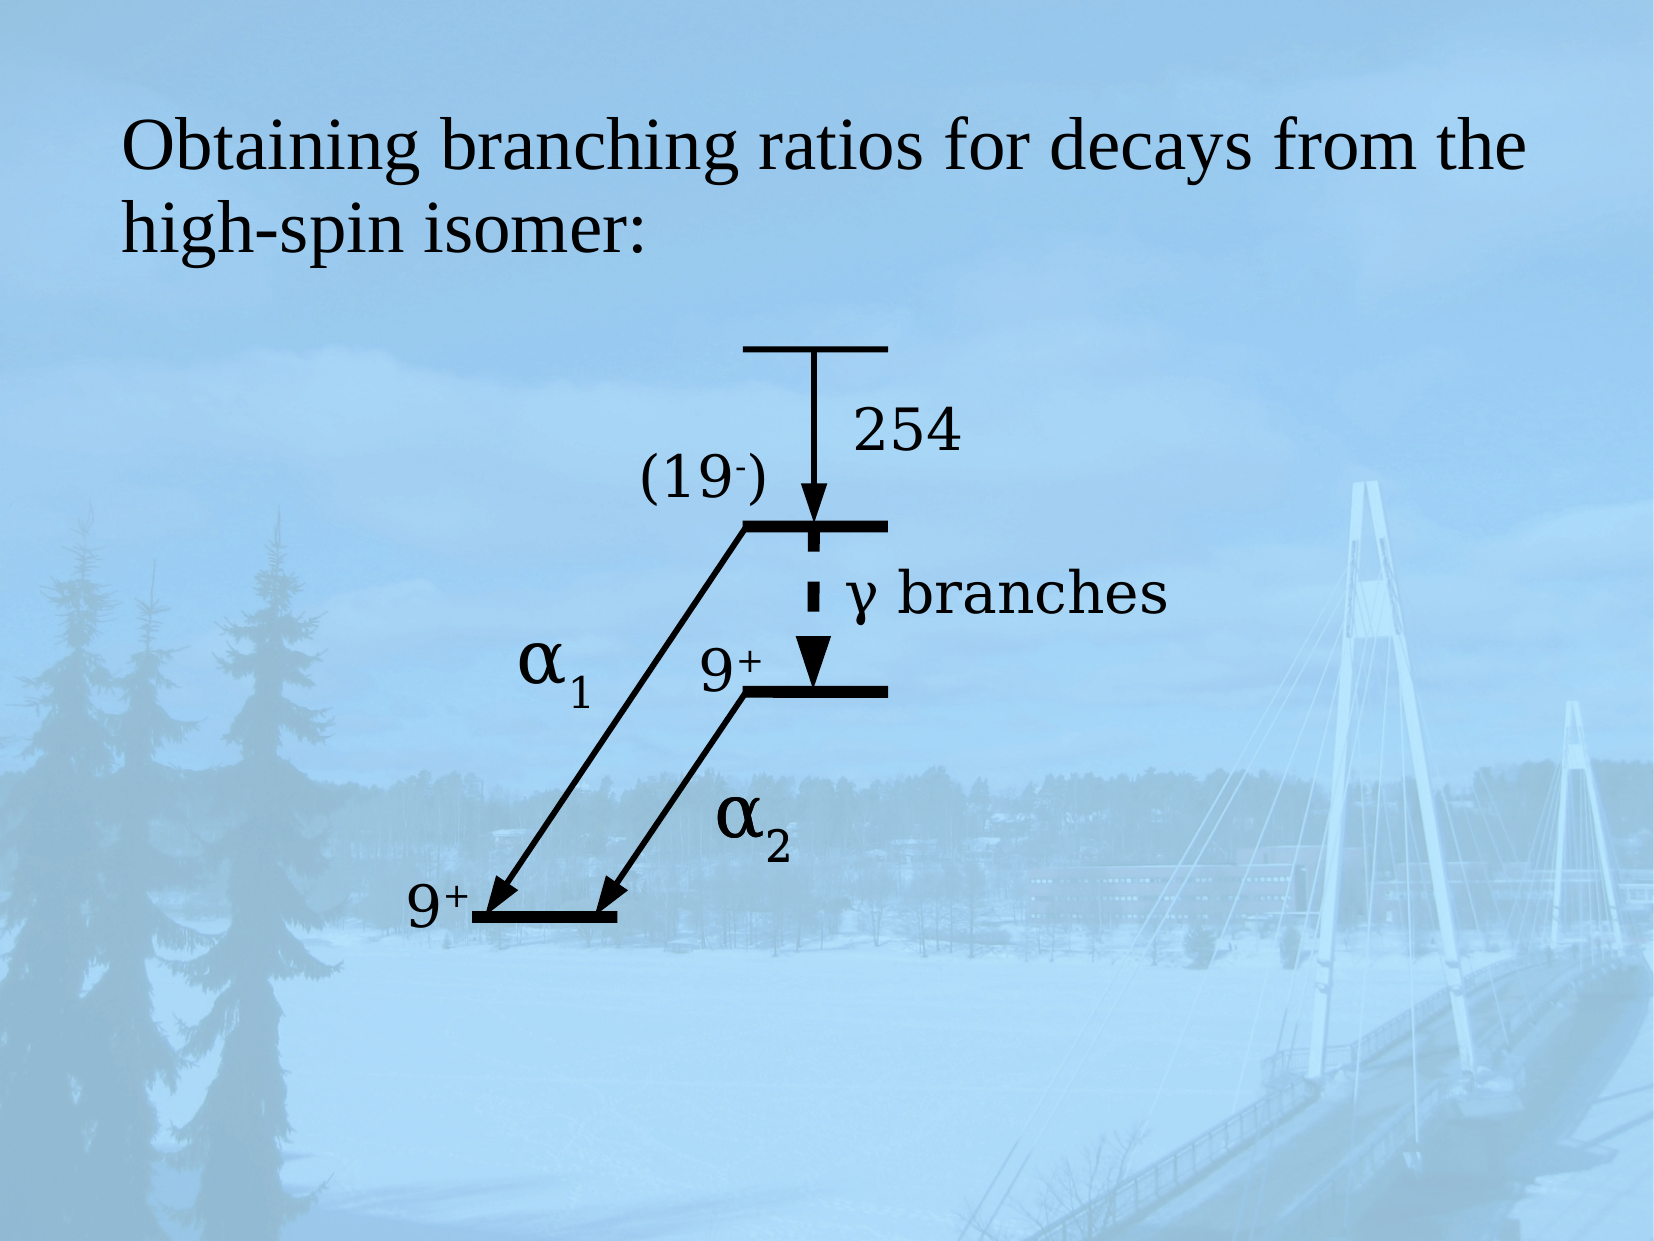

Obtaining branching ratios for decays from the high-spin isomer:
254
(19-)
γ branches
α1
9+
α2
α2
9+